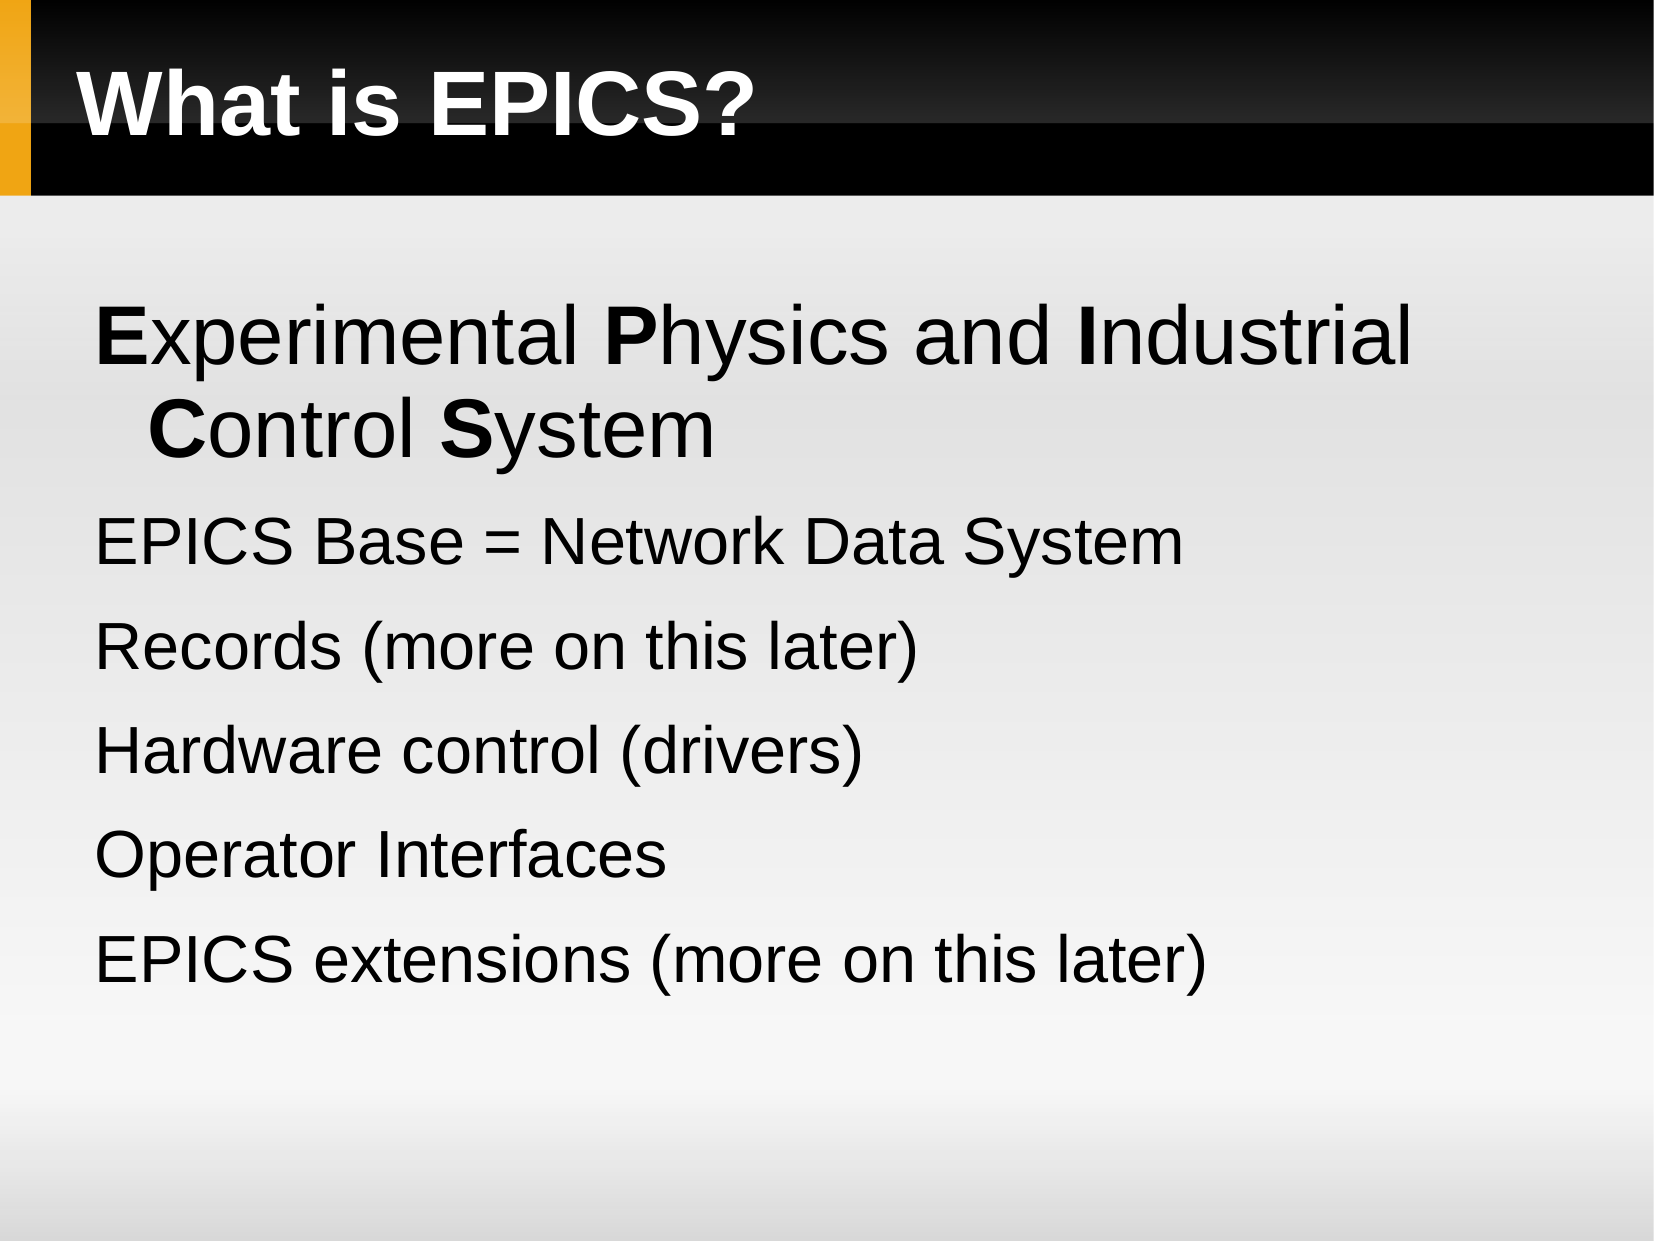

# What is EPICS?
Experimental Physics and Industrial Control System
EPICS Base = Network Data System
Records (more on this later)
Hardware control (drivers)
Operator Interfaces
EPICS extensions (more on this later)